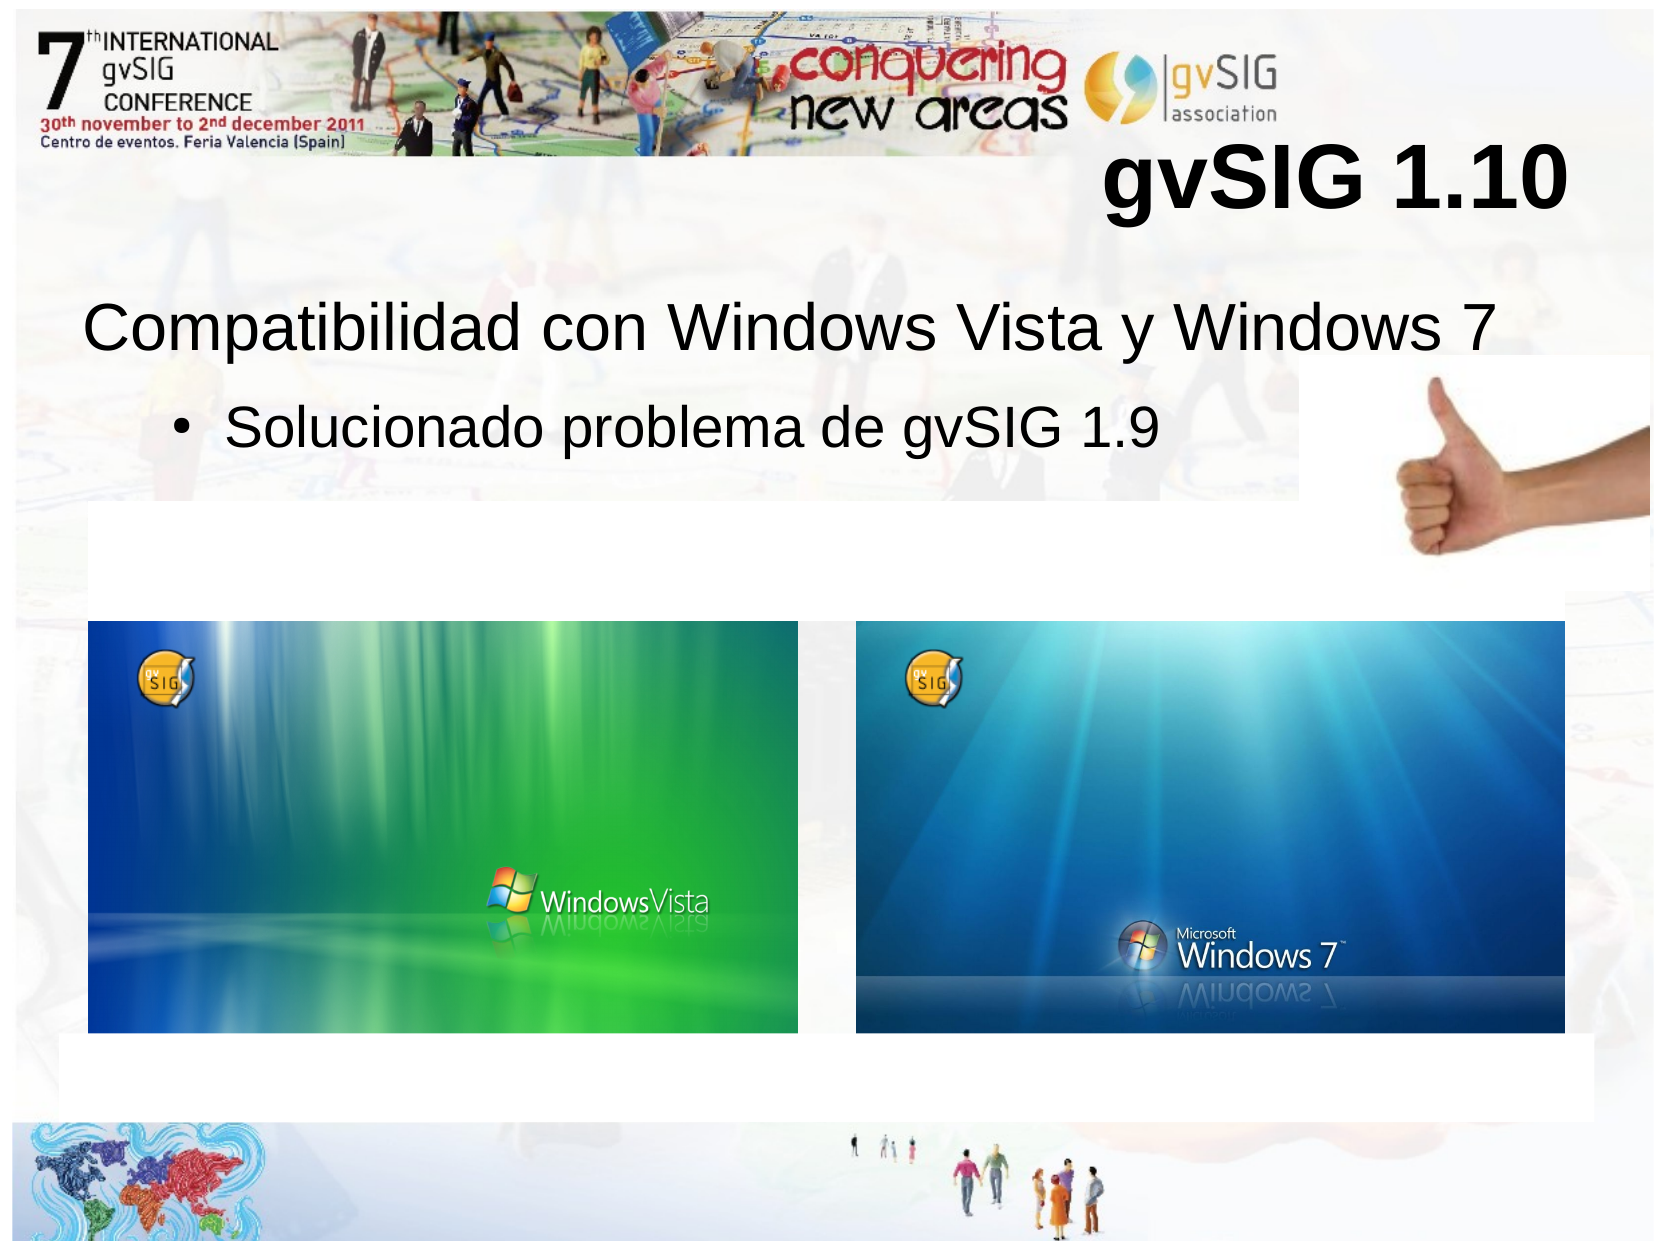

# gvSIG 1.10
Compatibilidad con Windows Vista y Windows 7
Solucionado problema de gvSIG 1.9